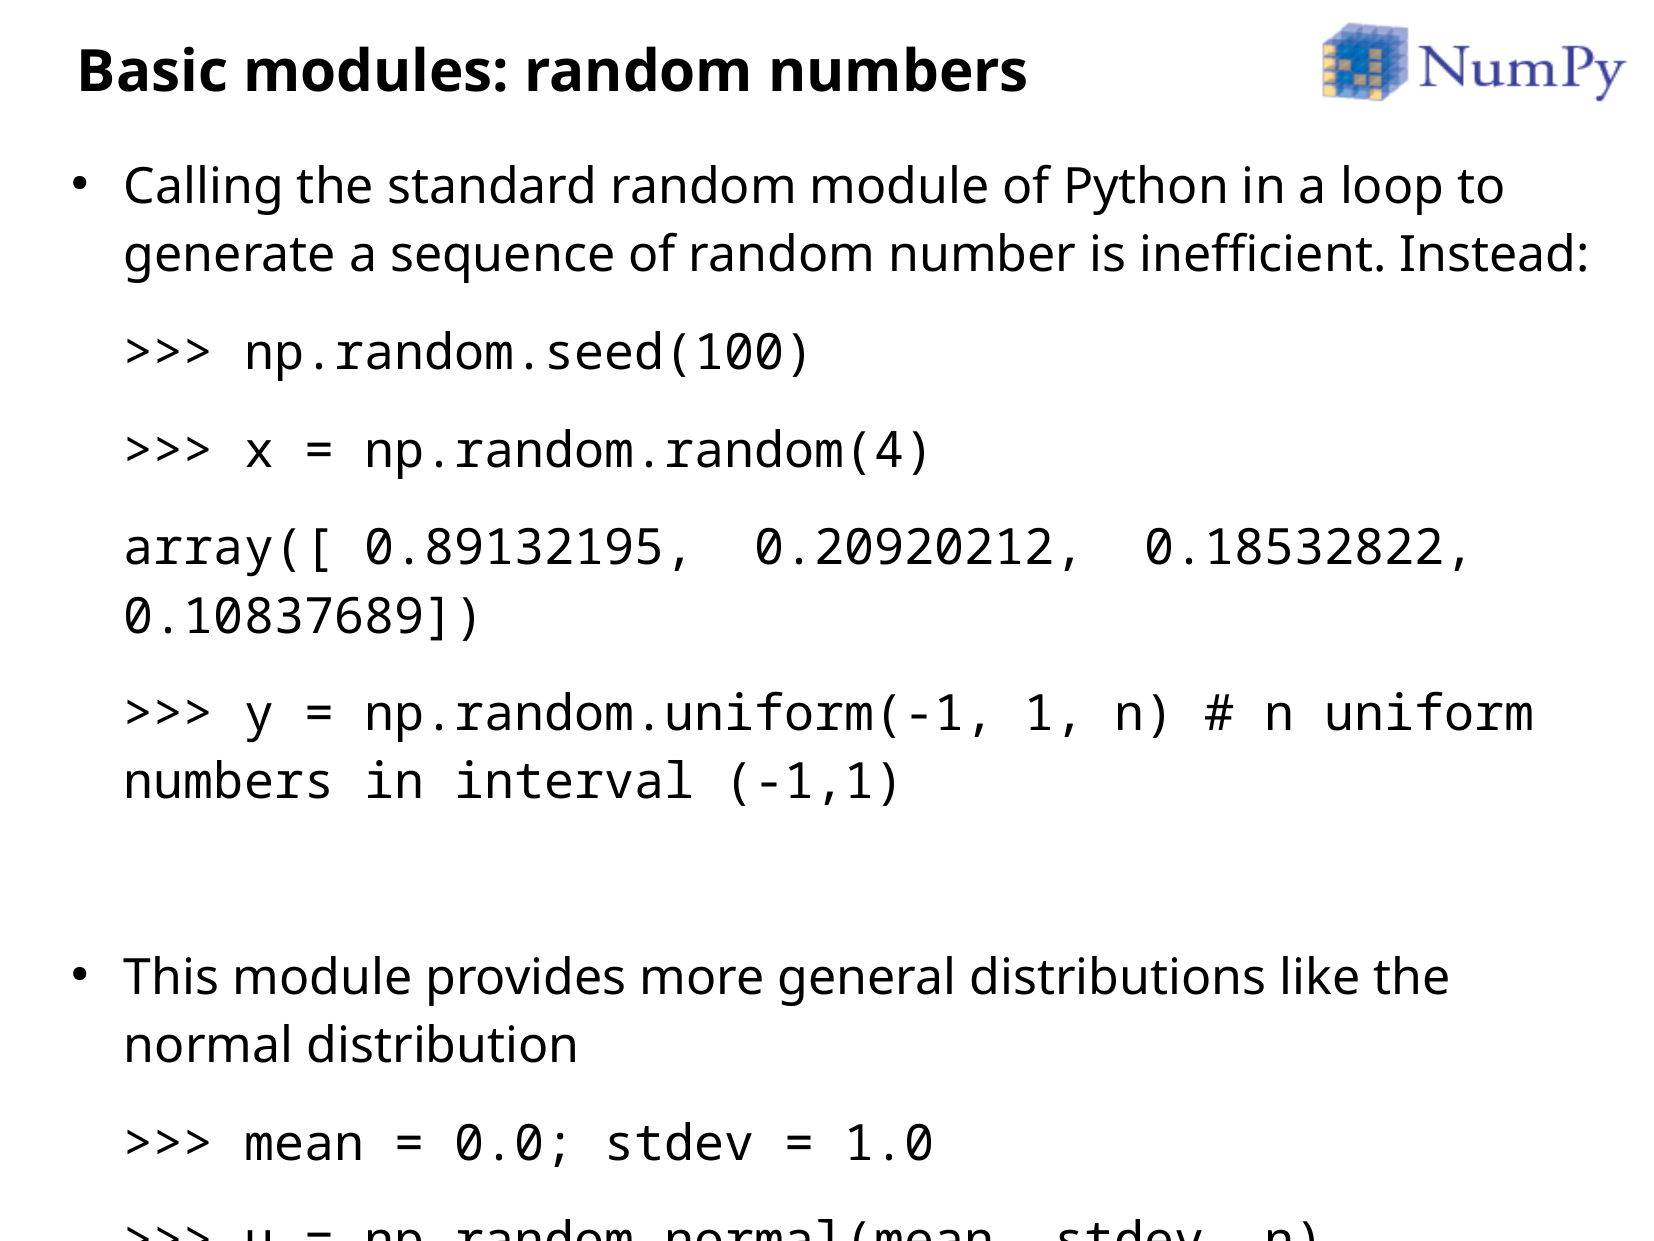

# Basic modules: random numbers
Calling the standard random module of Python in a loop to generate a sequence of random number is inefficient. Instead:
>>> np.random.seed(100)
>>> x = np.random.random(4)
array([ 0.89132195, 0.20920212, 0.18532822, 0.10837689])
>>> y = np.random.uniform(-1, 1, n) # n uniform numbers in interval (-1,1)
This module provides more general distributions like the normal distribution
>>> mean = 0.0; stdev = 1.0
>>> u = np.random.normal(mean, stdev, n)